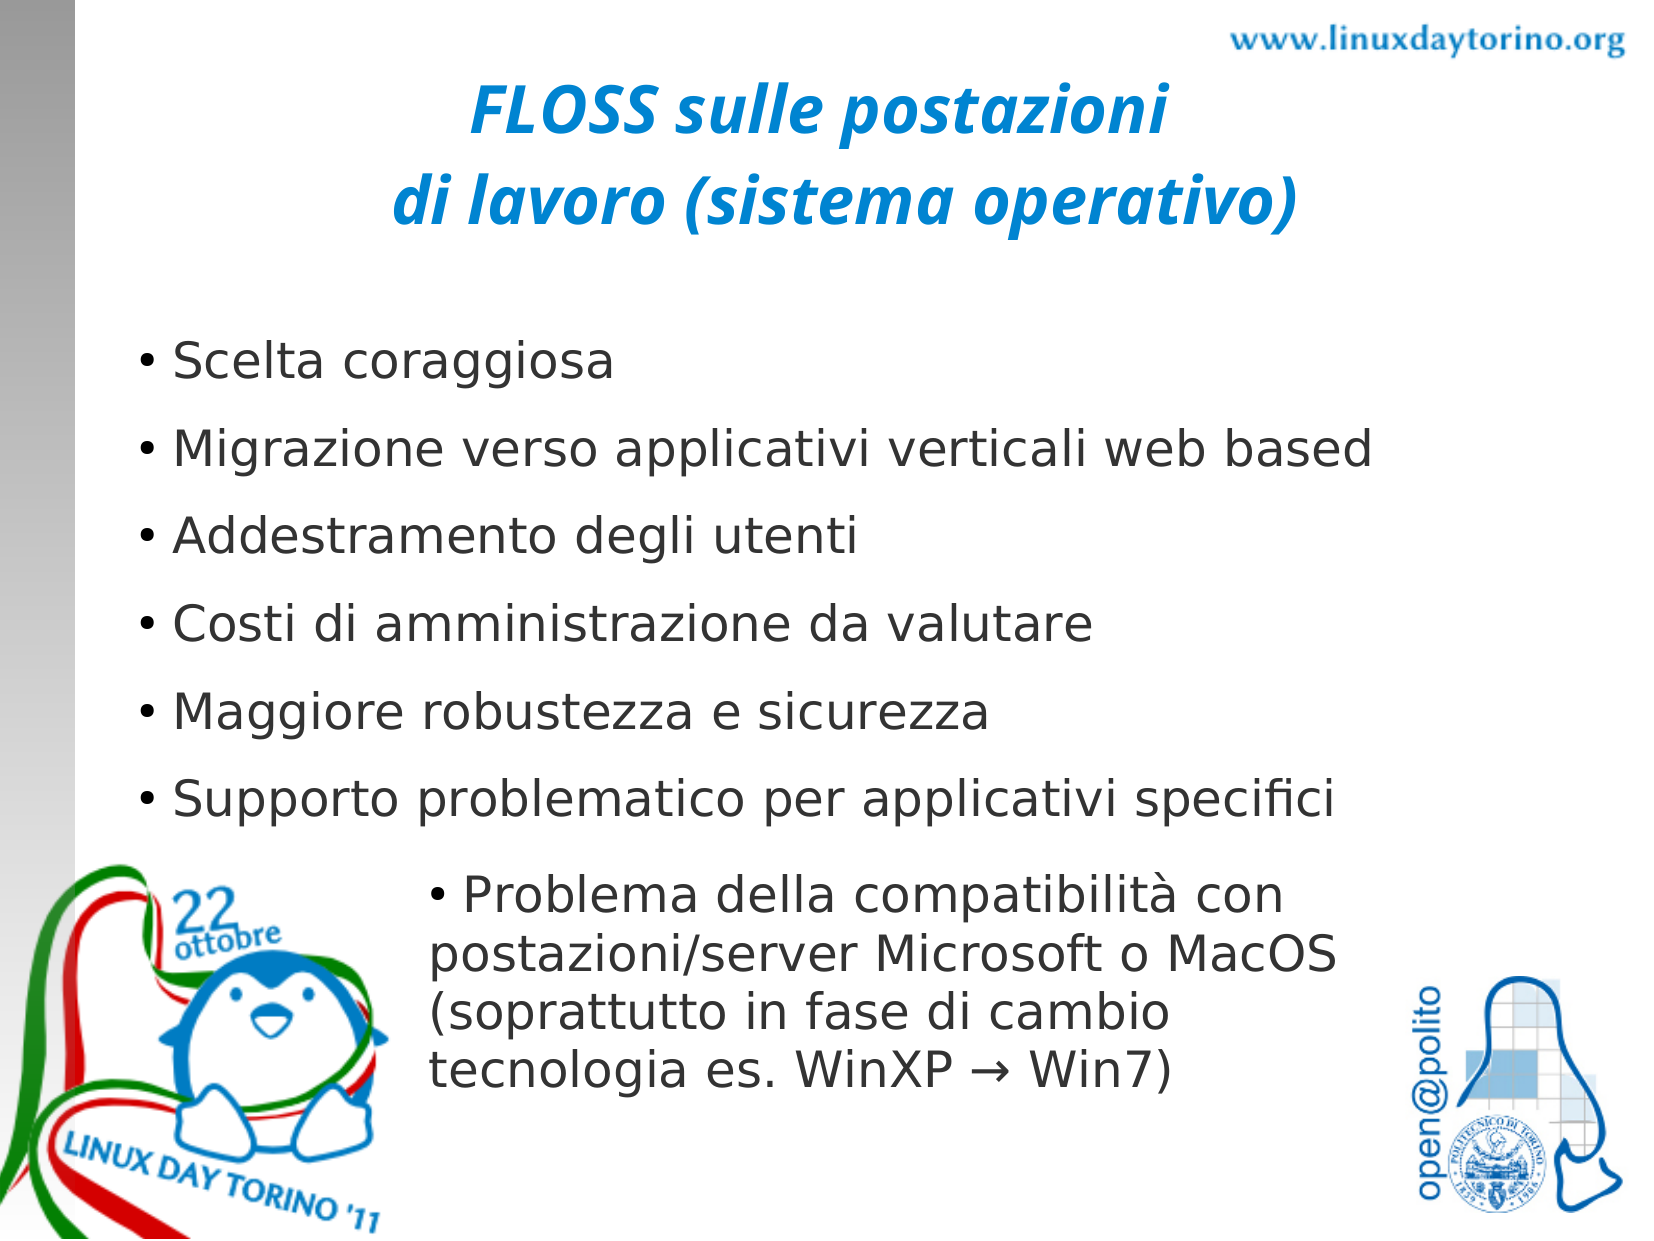

# FLOSS sulle postazioni di lavoro (sistema operativo)
 Scelta coraggiosa
 Migrazione verso applicativi verticali web based
 Addestramento degli utenti
 Costi di amministrazione da valutare
 Maggiore robustezza e sicurezza
 Supporto problematico per applicativi specifici
 Problema della compatibilità con postazioni/server Microsoft o MacOS (soprattutto in fase di cambio tecnologia es. WinXP → Win7)